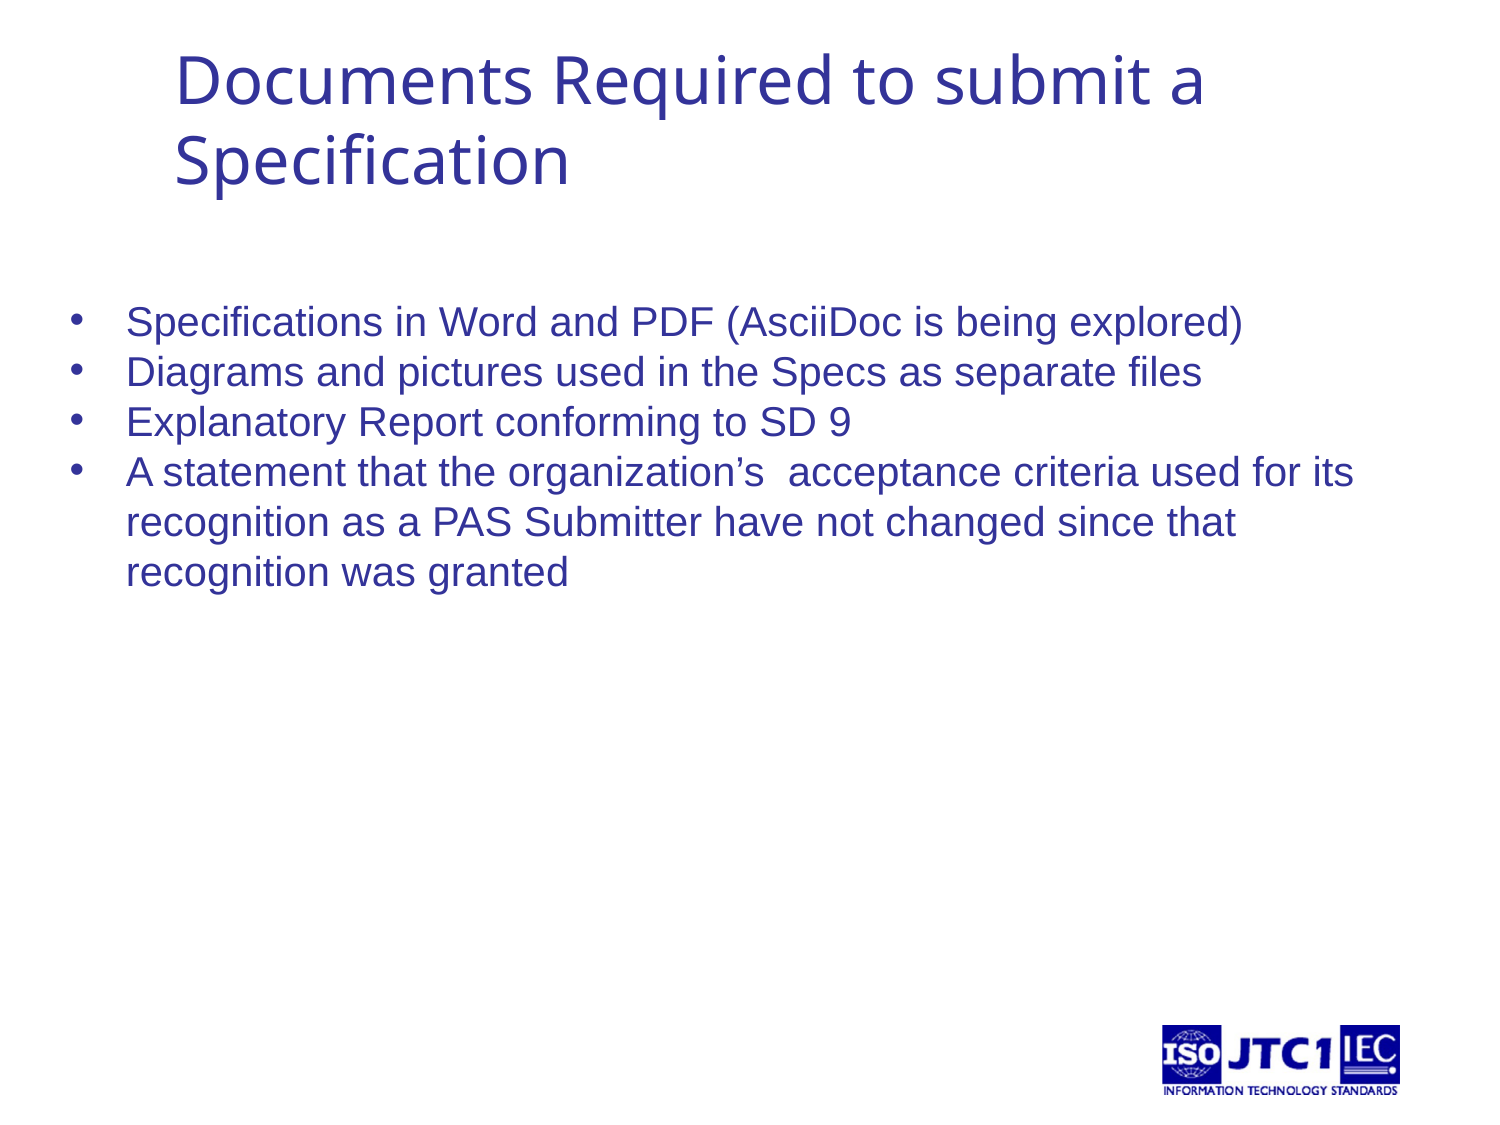

# Documents Required to submit a Specification
Specifications in Word and PDF (AsciiDoc is being explored)
Diagrams and pictures used in the Specs as separate files
Explanatory Report conforming to SD 9
A statement that the organization’s acceptance criteria used for its recognition as a PAS Submitter have not changed since that recognition was granted